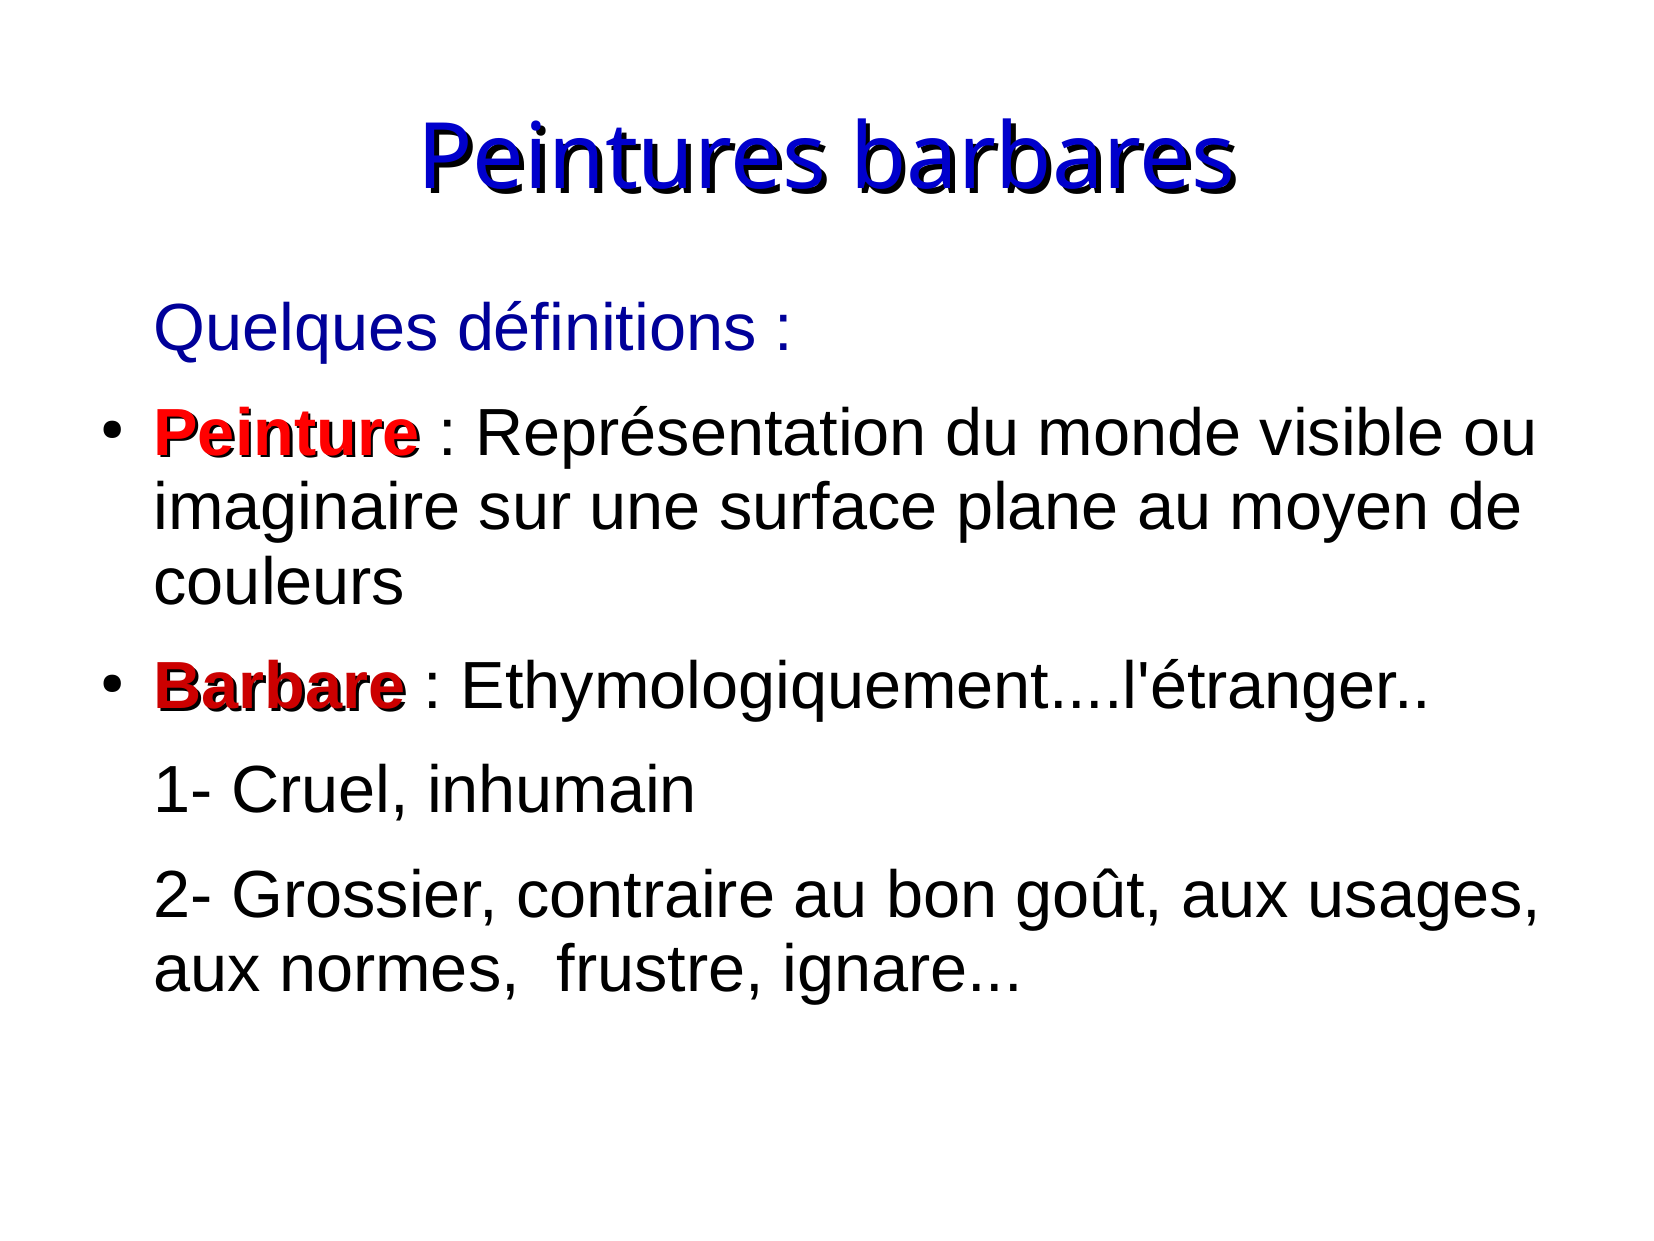

# Peintures barbares
Quelques définitions :
Peinture : Représentation du monde visible ou imaginaire sur une surface plane au moyen de couleurs
Barbare : Ethymologiquement....l'étranger..
1- Cruel, inhumain
2- Grossier, contraire au bon goût, aux usages, aux normes, frustre, ignare...